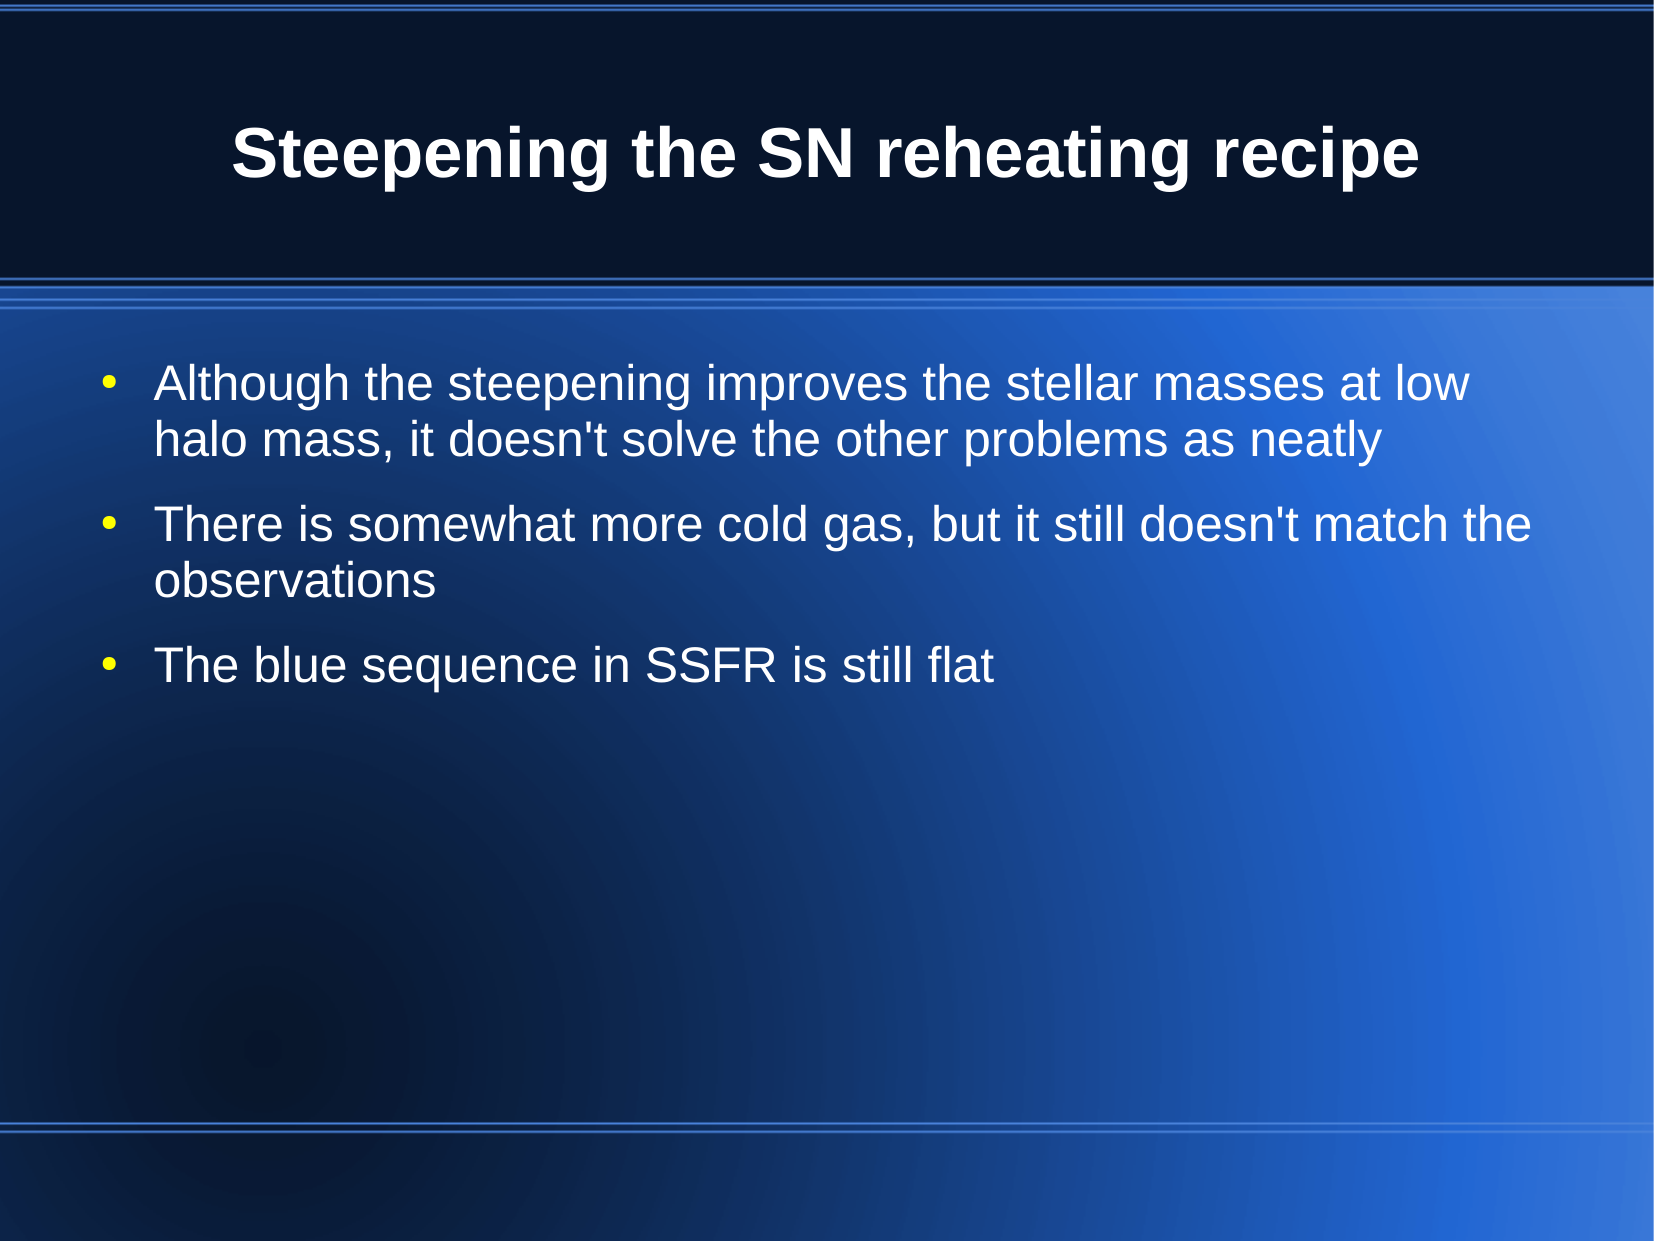

# Steepening the SN reheating recipe
Although the steepening improves the stellar masses at low halo mass, it doesn't solve the other problems as neatly
There is somewhat more cold gas, but it still doesn't match the observations
The blue sequence in SSFR is still flat